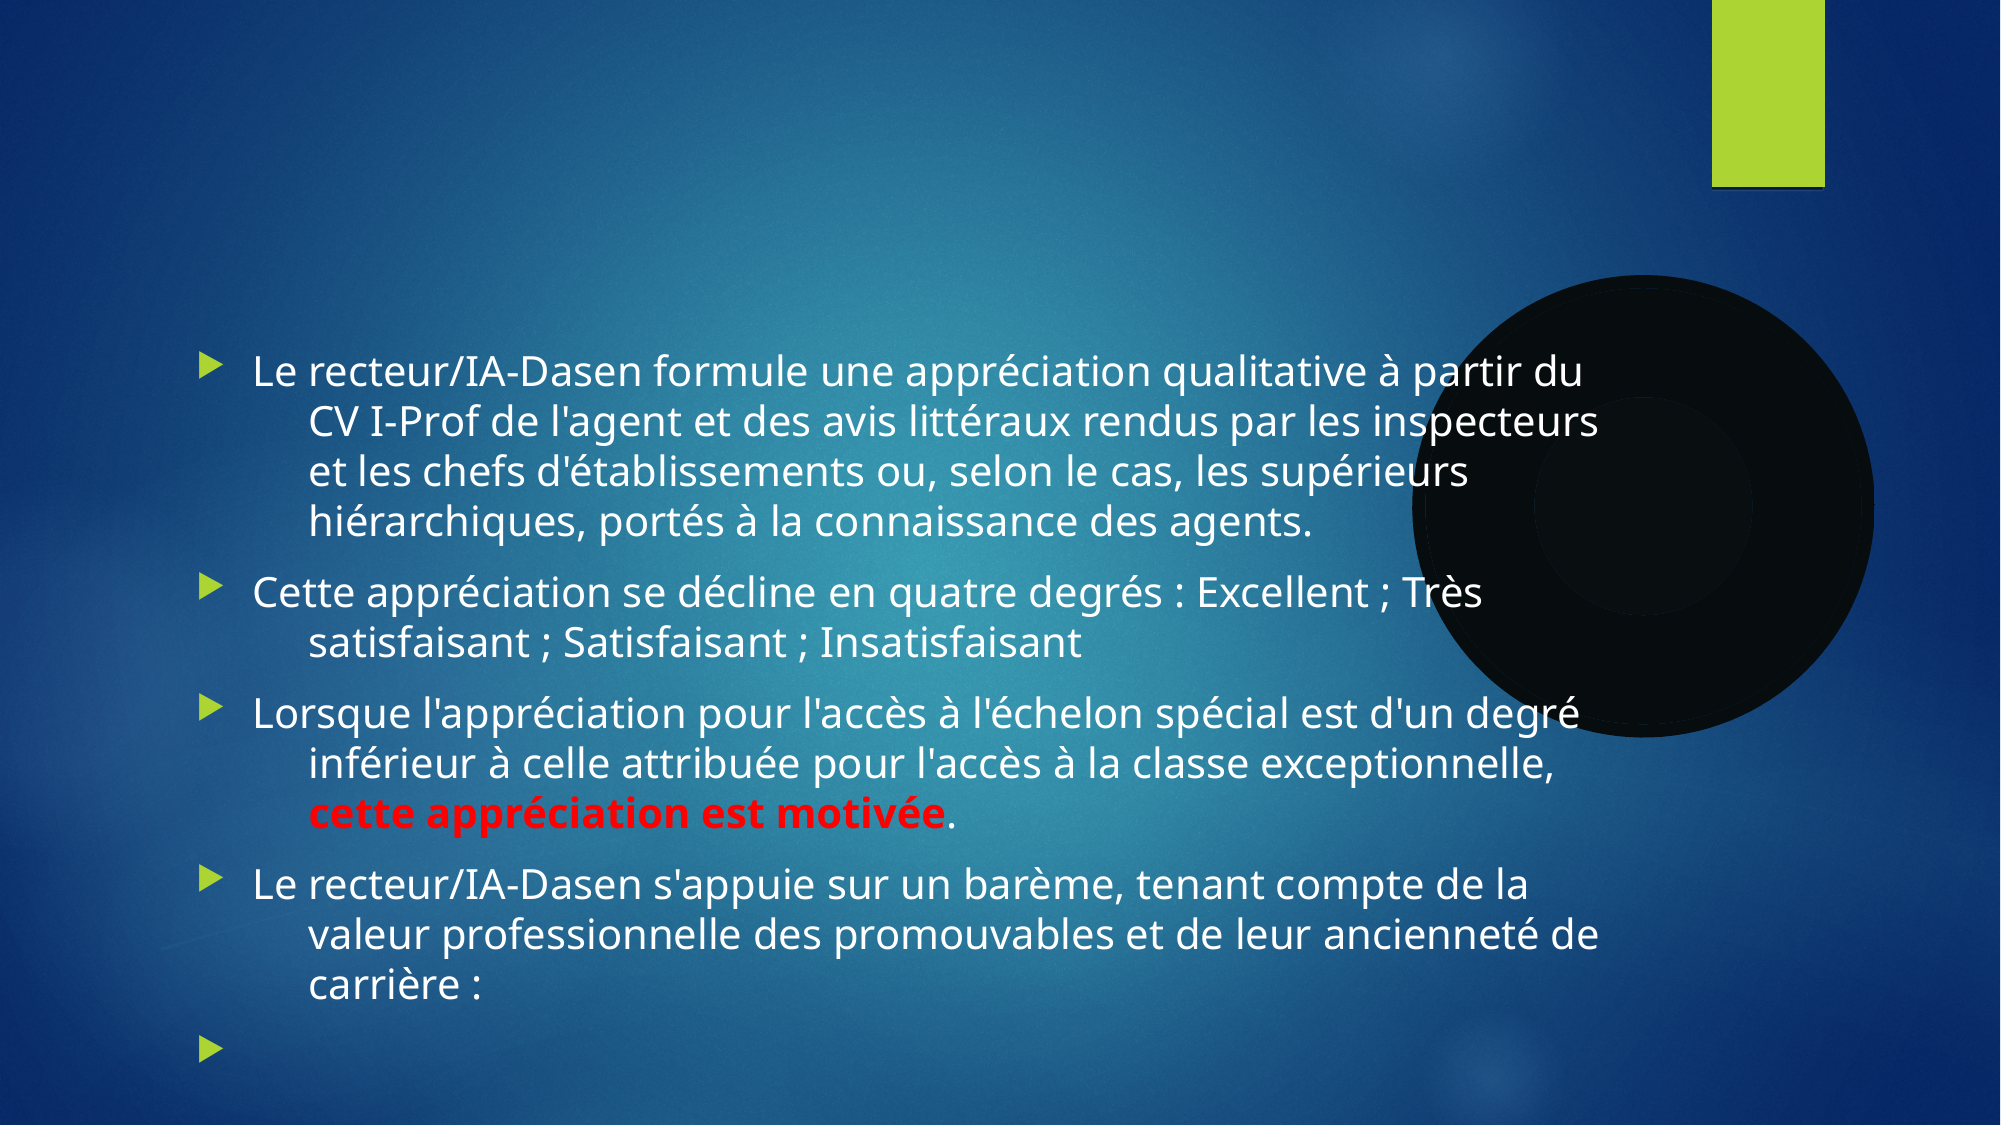

#
Le recteur/IA-Dasen formule une appréciation qualitative à partir du CV I-Prof de l'agent et des avis littéraux rendus par les inspecteurs et les chefs d'établissements ou, selon le cas, les supérieurs hiérarchiques, portés à la connaissance des agents.
Cette appréciation se décline en quatre degrés : Excellent ; Très satisfaisant ; Satisfaisant ; Insatisfaisant
Lorsque l'appréciation pour l'accès à l'échelon spécial est d'un degré inférieur à celle attribuée pour l'accès à la classe exceptionnelle, cette appréciation est motivée.
Le recteur/IA-Dasen s'appuie sur un barème, tenant compte de la valeur professionnelle des promouvables et de leur ancienneté de carrière :